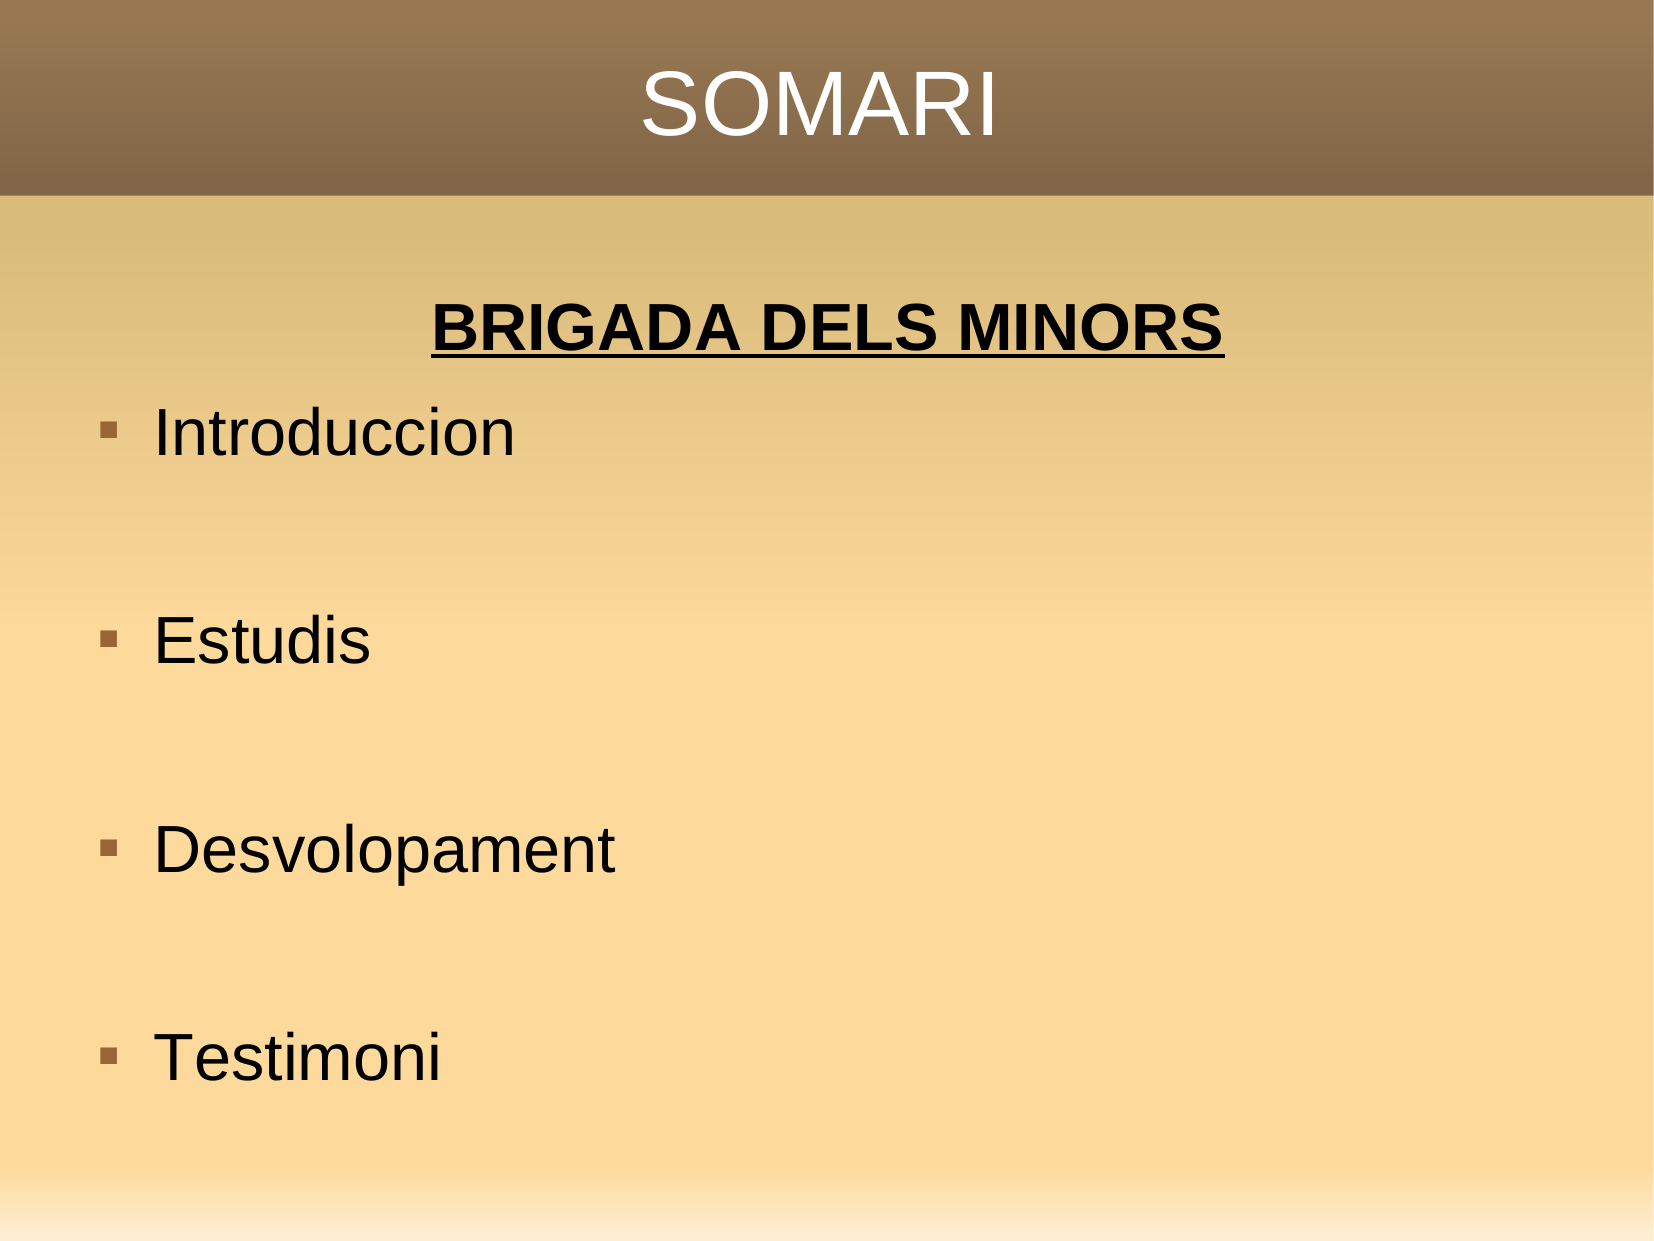

# SOMARI
 BRIGADA DELS MINORS
Introduccion
Estudis
Desvolopament
Testimoni